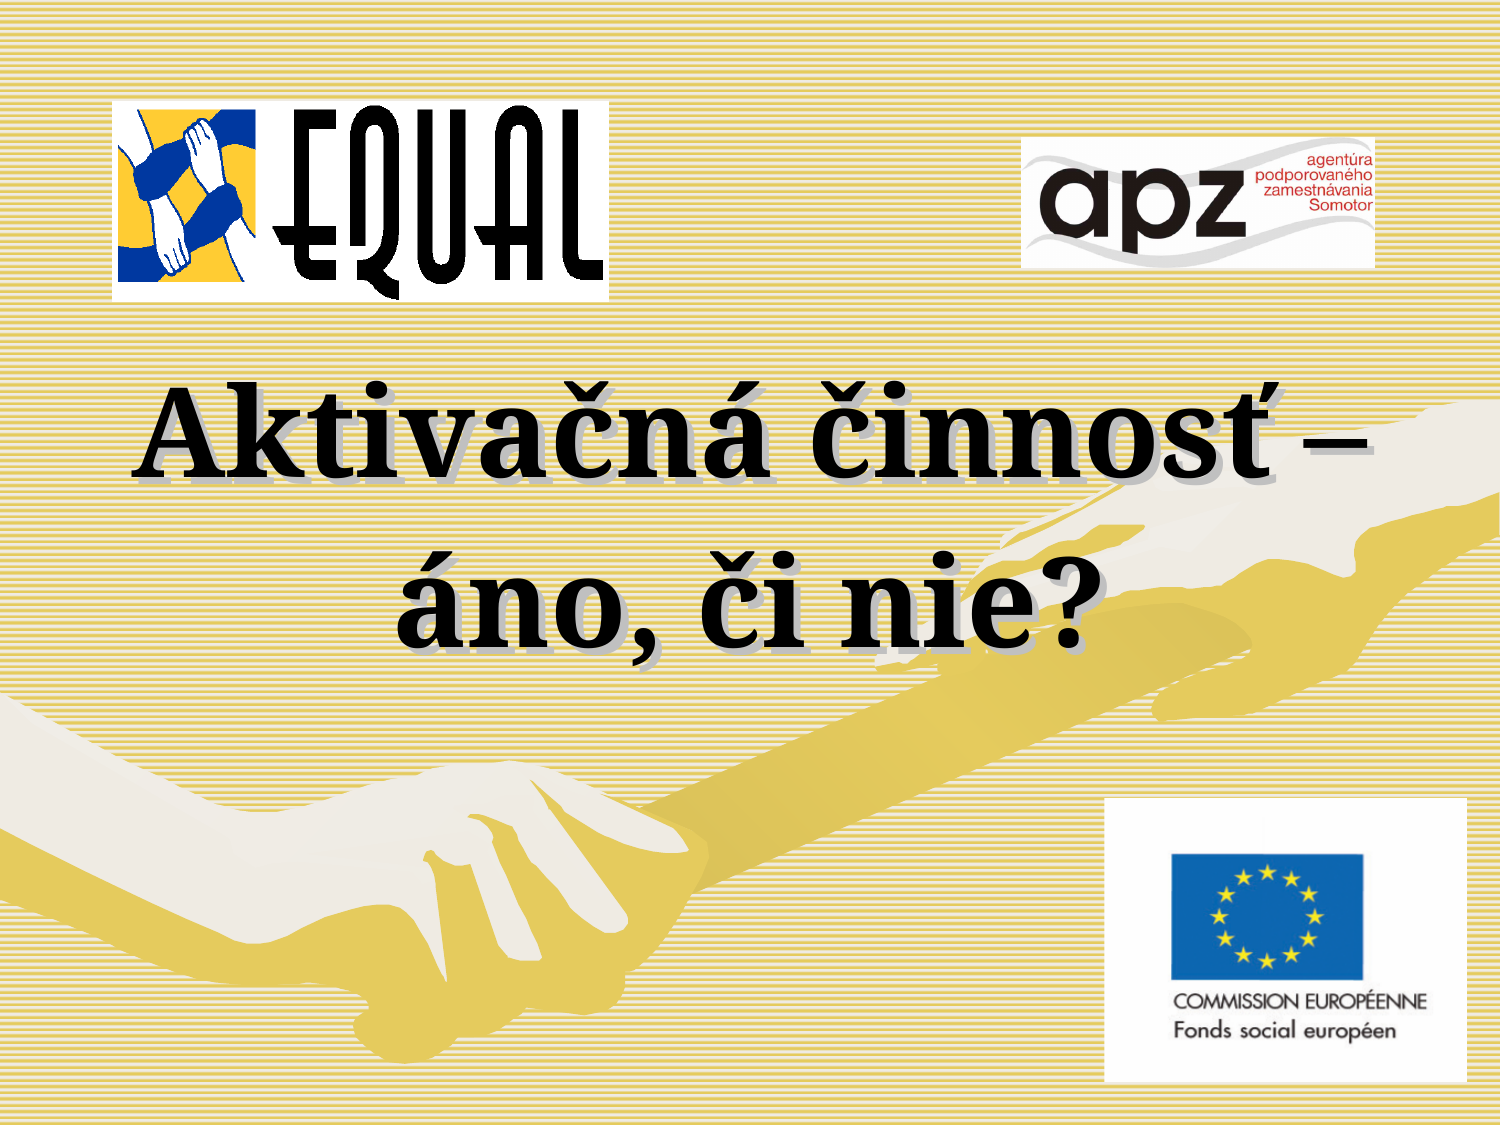

# Aktivačná činnosť – áno, či nie?